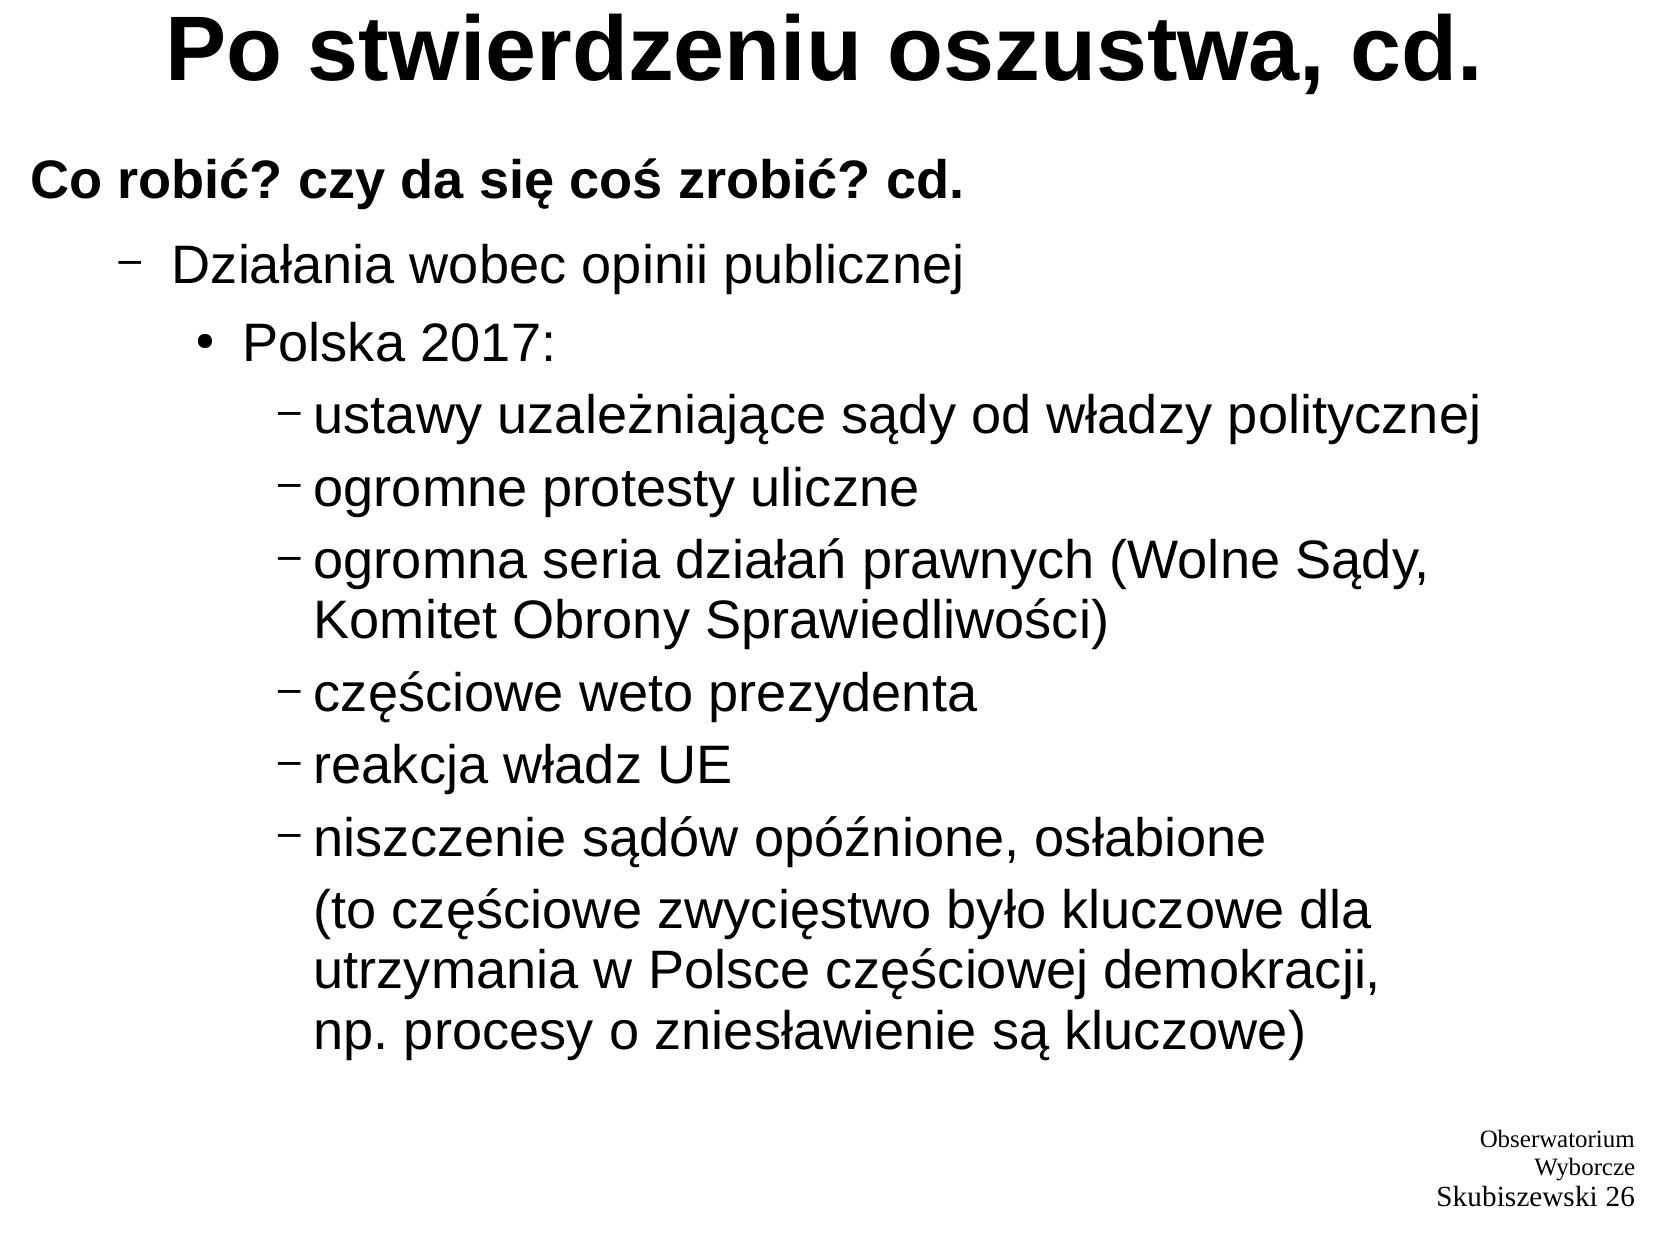

# Po stwierdzeniu oszustwa, cd.
Co robić? czy da się coś zrobić? cd.
Działania wobec opinii publicznej
Polska 2017:
ustawy uzależniające sądy od władzy politycznej
ogromne protesty uliczne
ogromna seria działań prawnych (Wolne Sądy, Komitet Obrony Sprawiedliwości)
częściowe weto prezydenta
reakcja władz UE
niszczenie sądów opóźnione, osłabione
(to częściowe zwycięstwo było kluczowe dla utrzymania w Polsce częściowej demokracji,
np. procesy o zniesławienie są kluczowe)
26